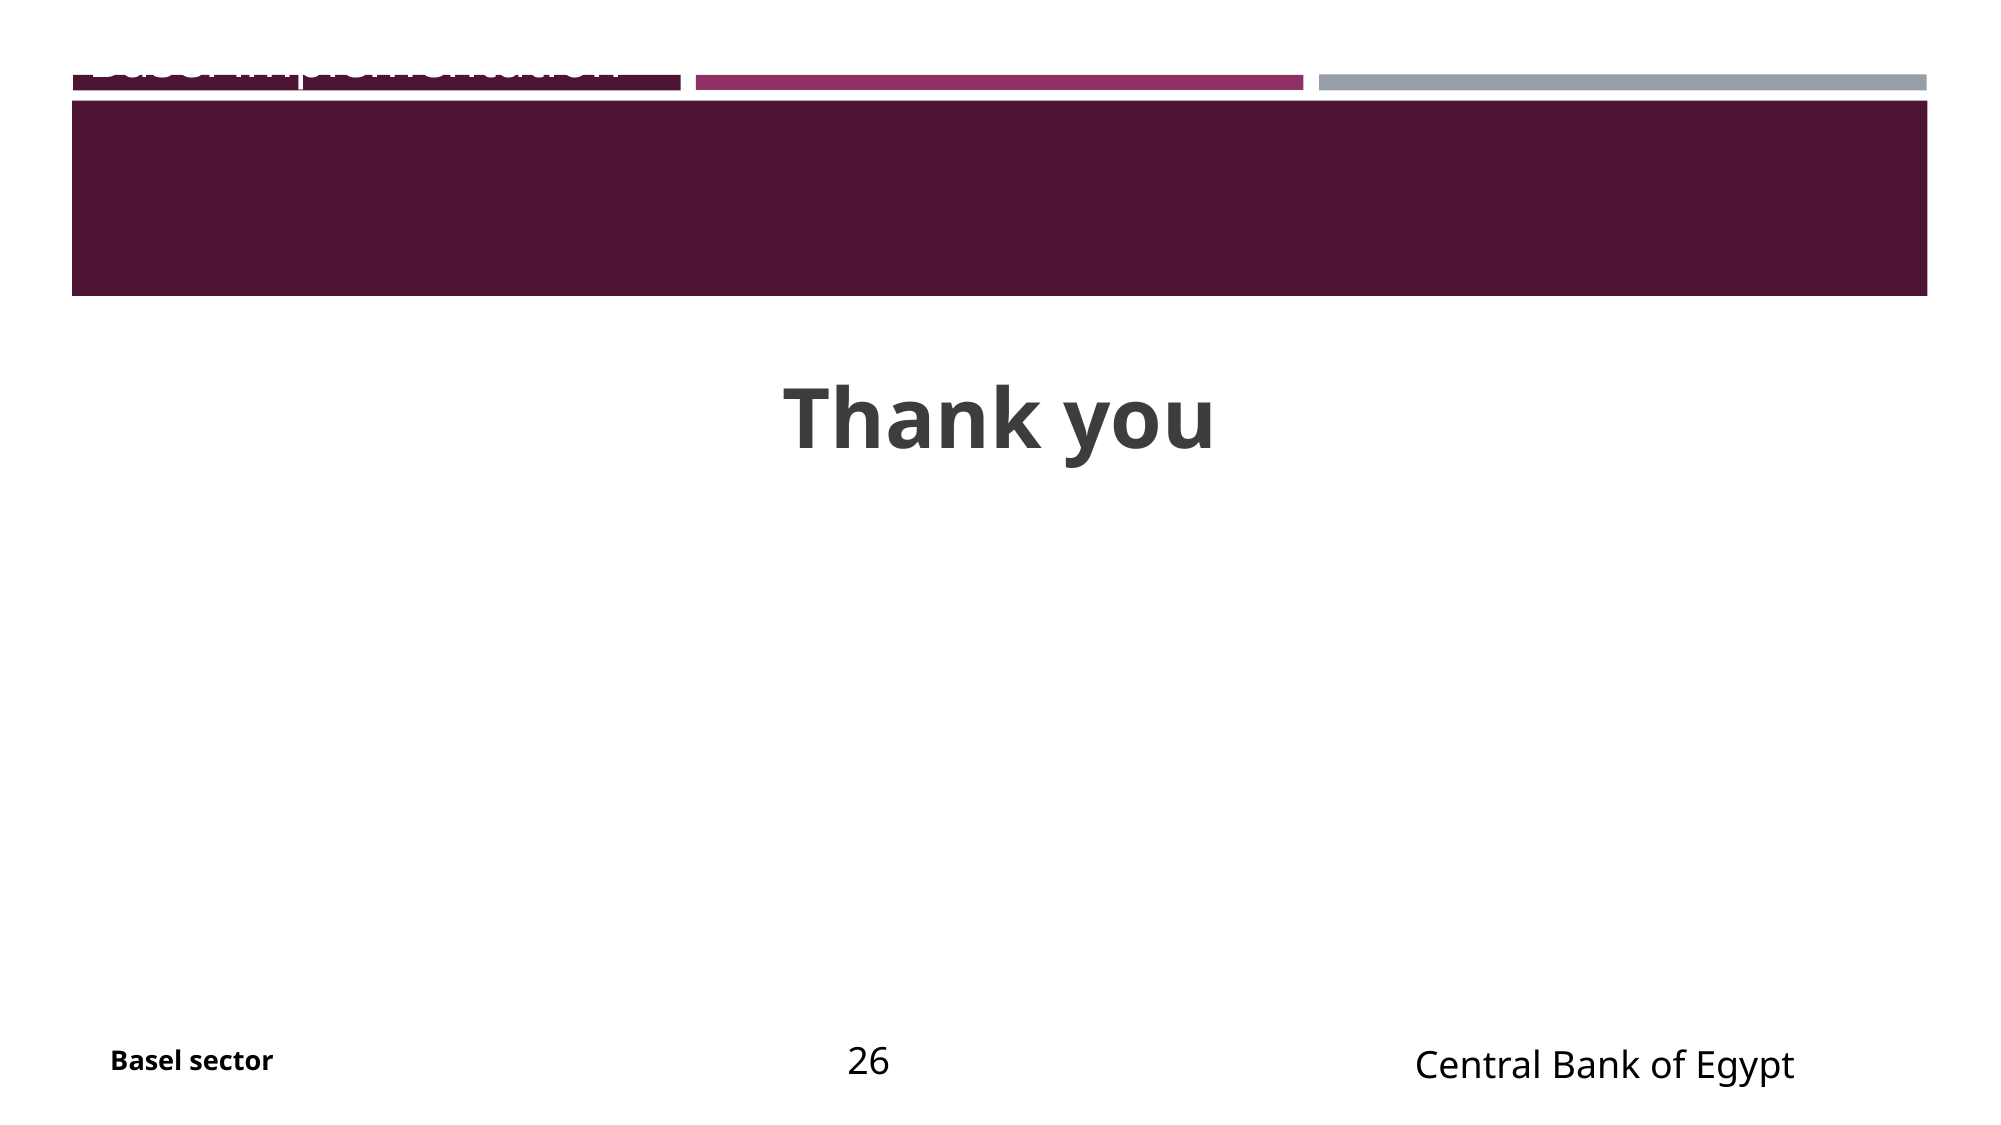

# Basel implementation
Thank you
Central Bank of Egypt